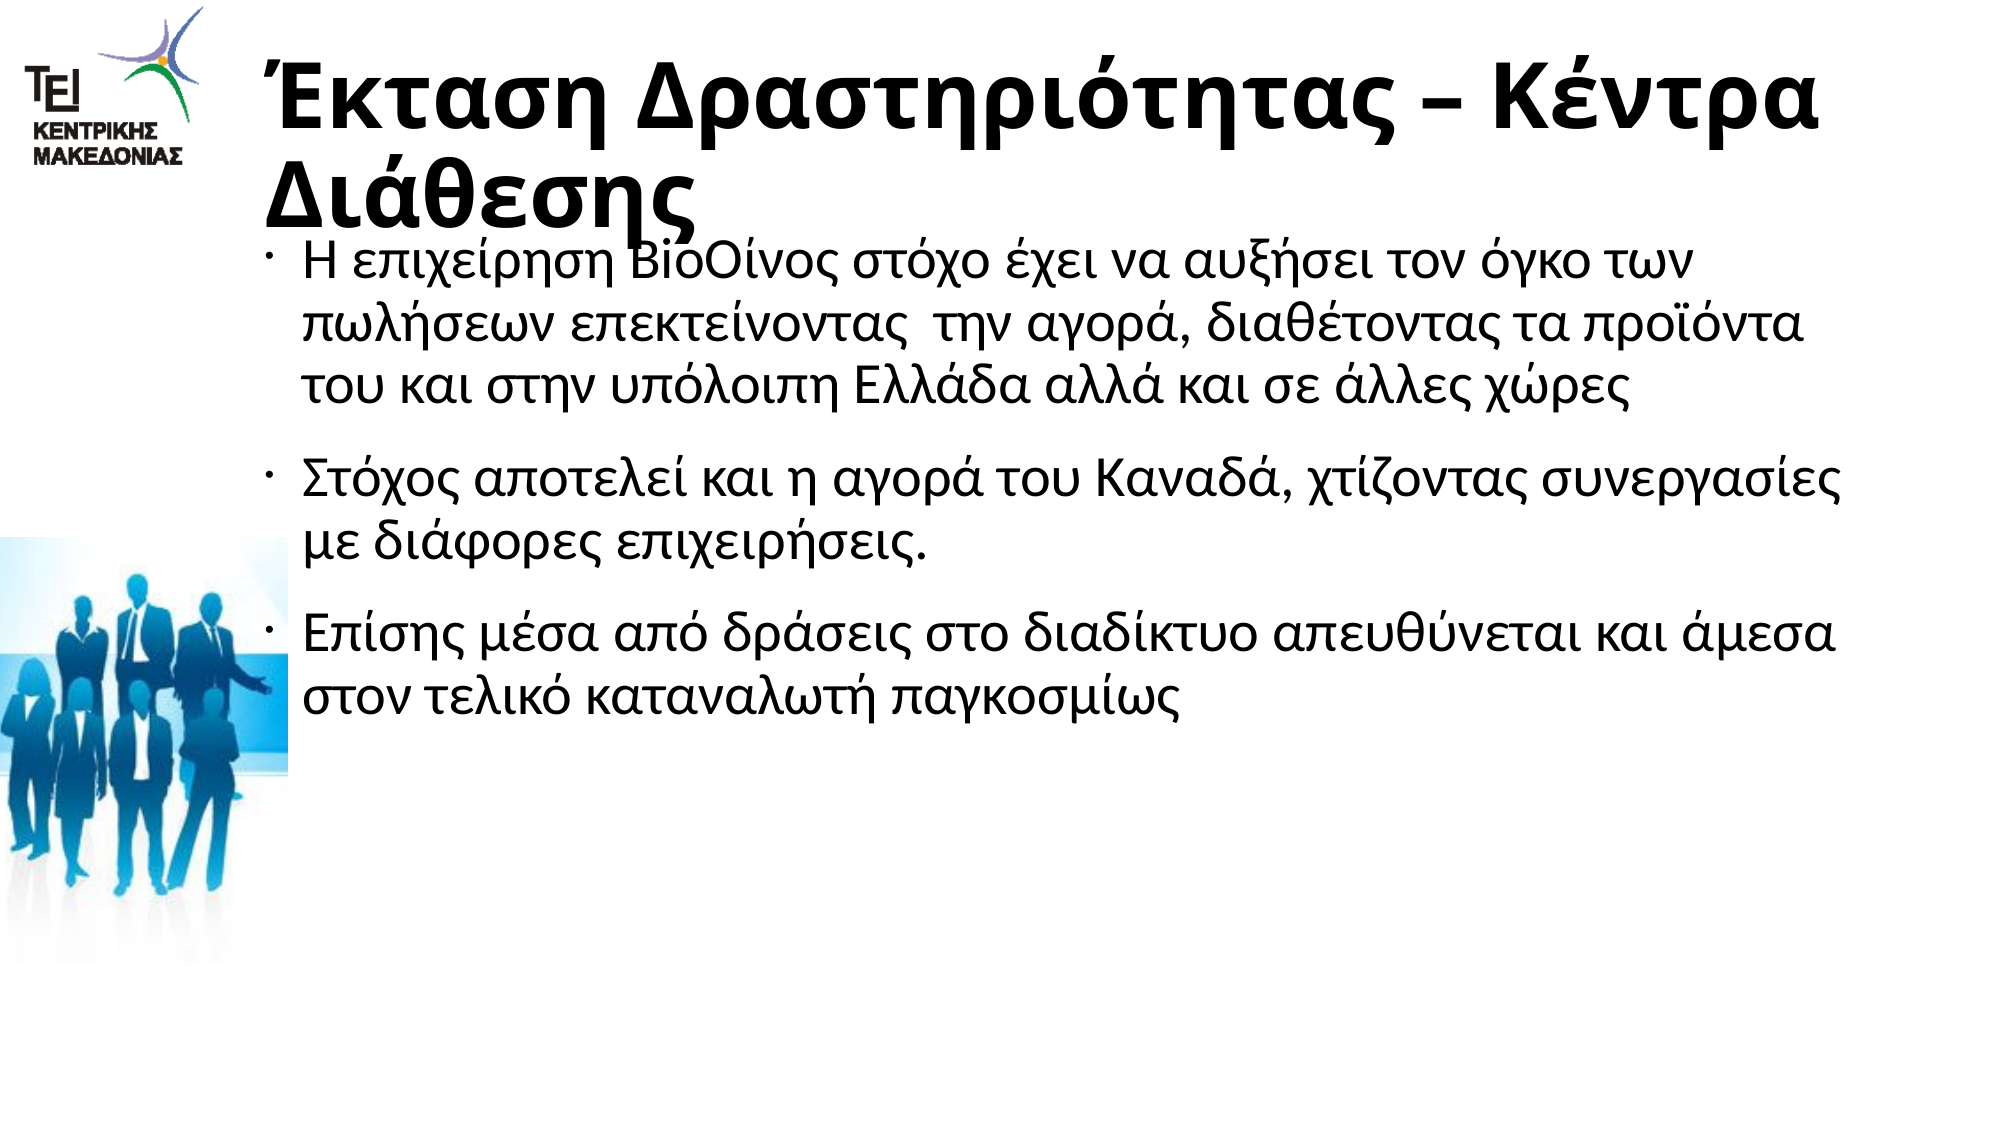

# Έκταση Δραστηριότητας – Κέντρα Διάθεσης
Η επιχείρηση BioΟίνος στόχο έχει να αυξήσει τον όγκο των πωλήσεων επεκτείνοντας την αγορά, διαθέτοντας τα προϊόντα του και στην υπόλοιπη Ελλάδα αλλά και σε άλλες χώρες
Στόχος αποτελεί και η αγορά του Καναδά, χτίζοντας συνεργασίες με διάφορες επιχειρήσεις.
Επίσης μέσα από δράσεις στο διαδίκτυο απευθύνεται και άμεσα στον τελικό καταναλωτή παγκοσμίως